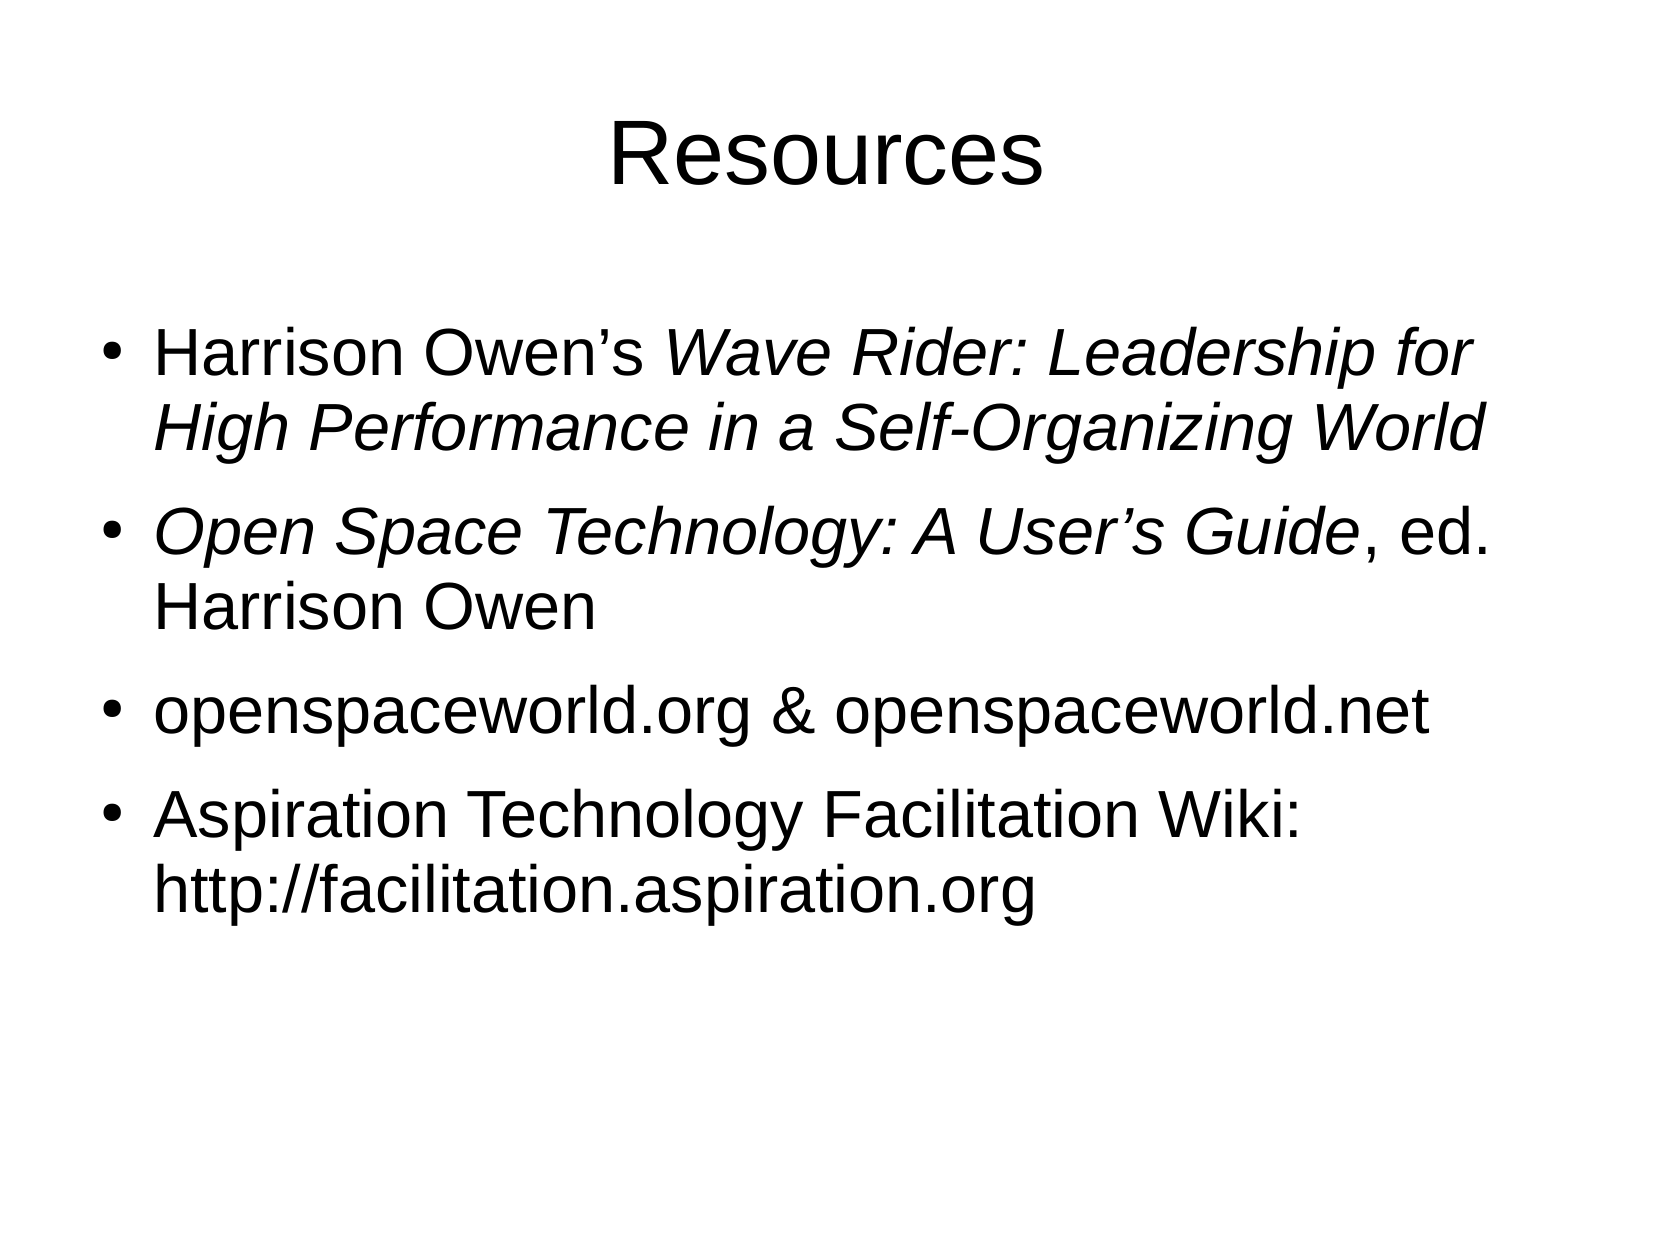

# Resources
Harrison Owen’s Wave Rider: Leadership for High Performance in a Self-Organizing World
Open Space Technology: A User’s Guide, ed. Harrison Owen
openspaceworld.org & openspaceworld.net
Aspiration Technology Facilitation Wiki: http://facilitation.aspiration.org